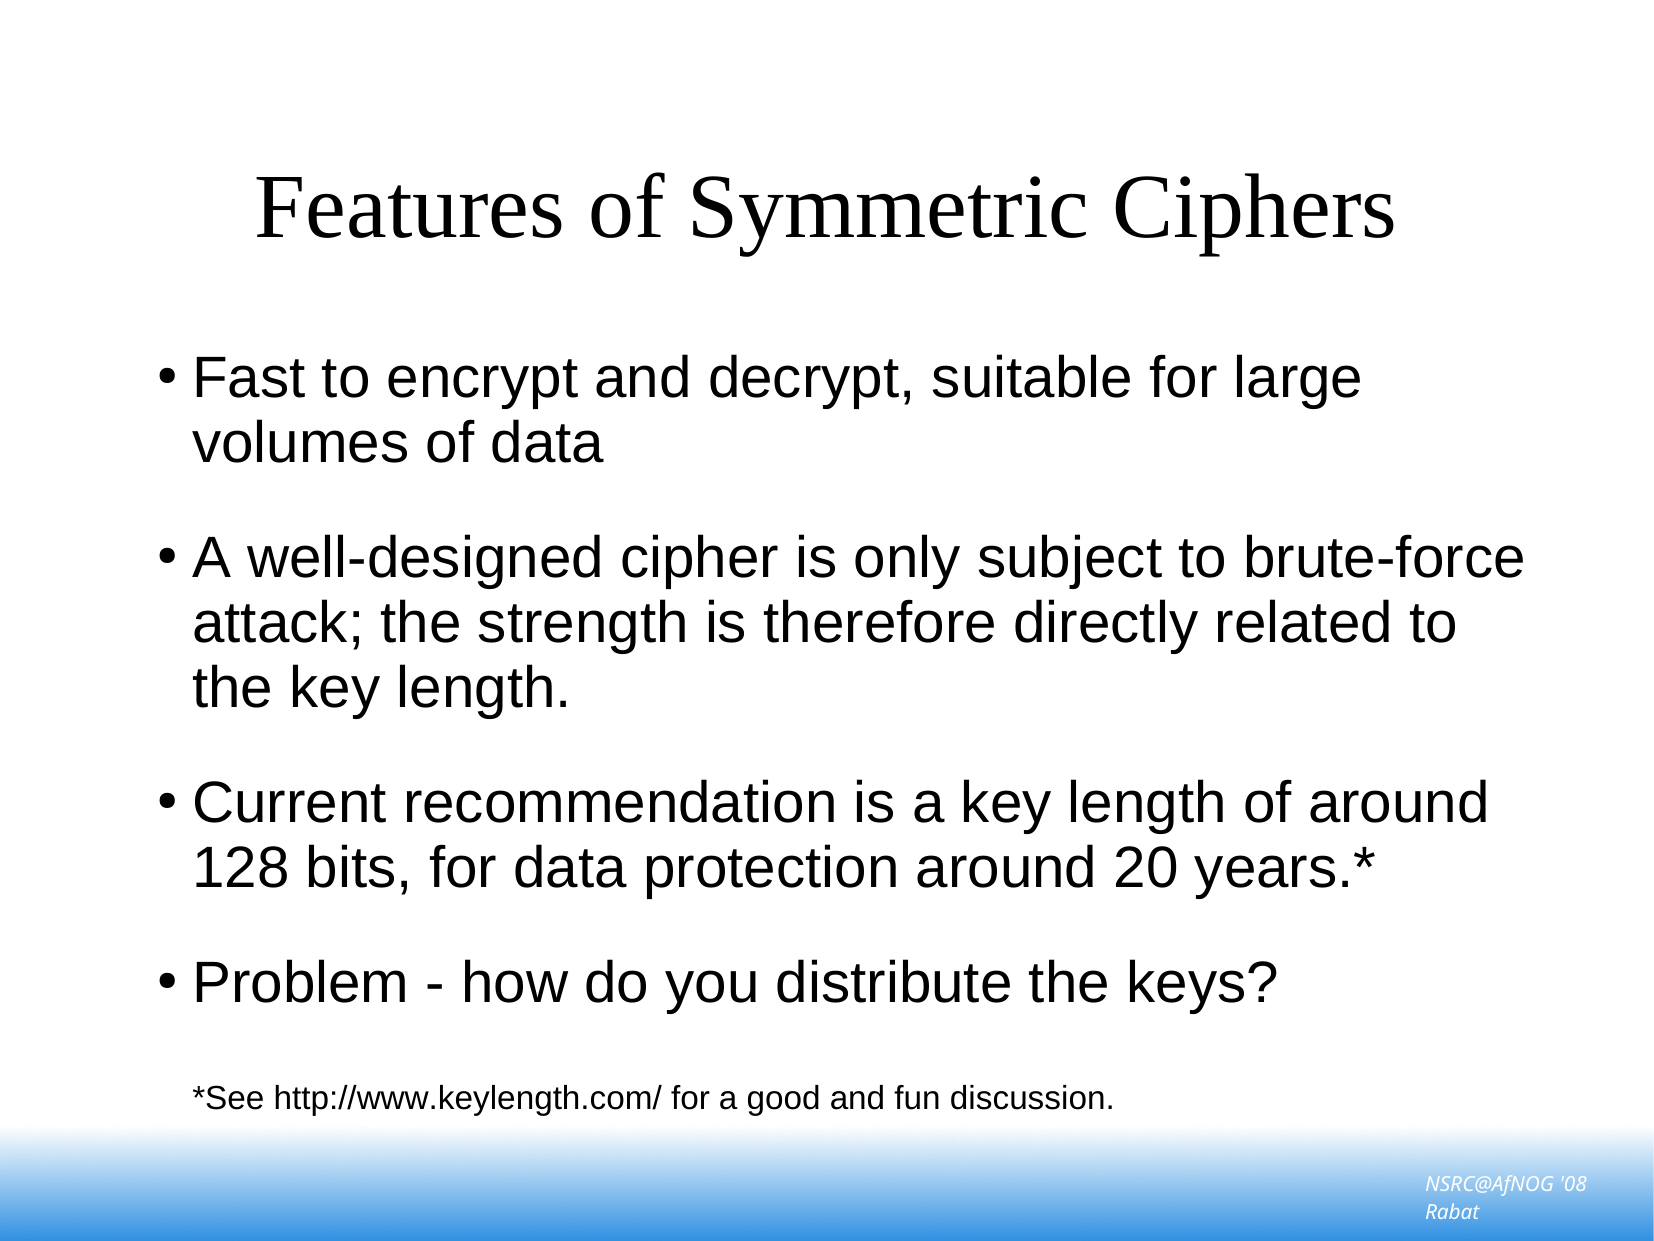

# Features of Symmetric Ciphers
Fast to encrypt and decrypt, suitable for large volumes of data
A well-designed cipher is only subject to brute-force attack; the strength is therefore directly related to the key length.
Current recommendation is a key length of around 128 bits, for data protection around 20 years.*
Problem - how do you distribute the keys?
*See http://www.keylength.com/ for a good and fun discussion.